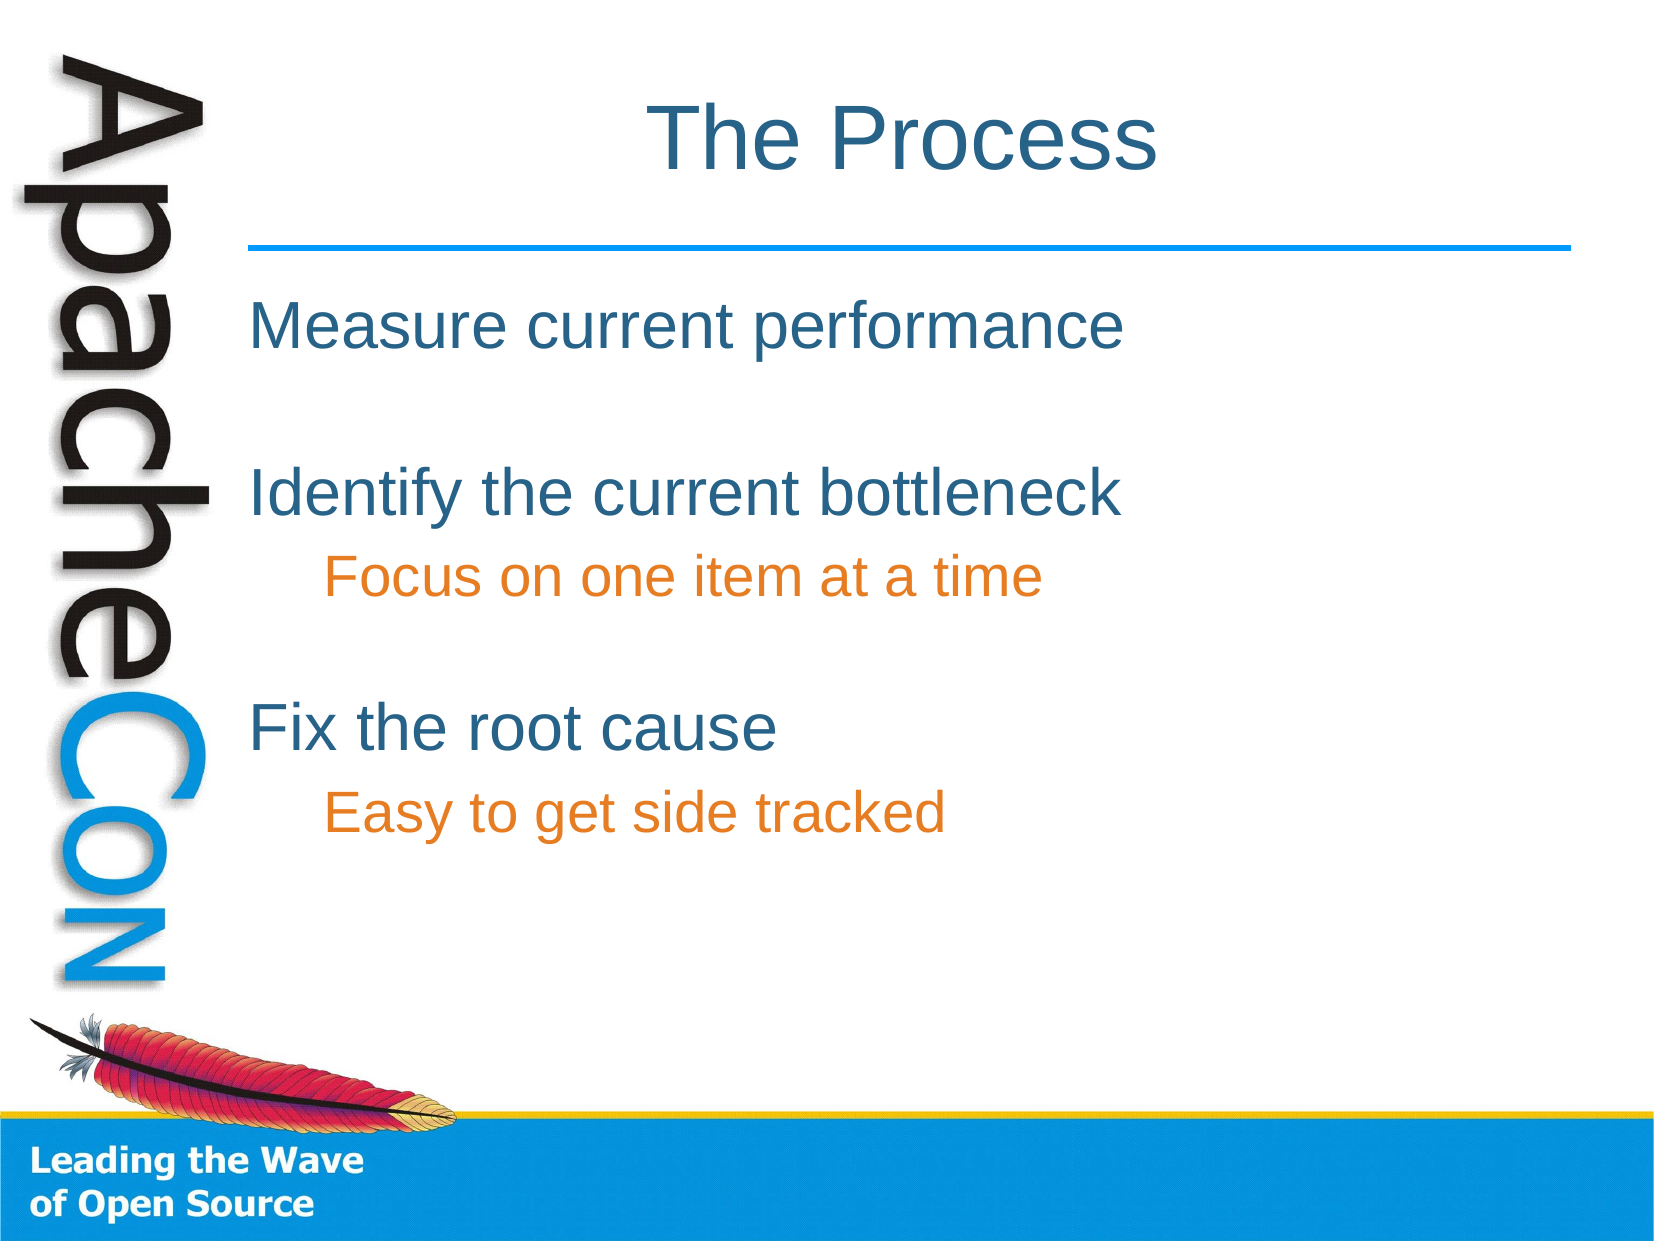

The Process
# Measure current performance
Identify the current bottleneck
Focus on one item at a time
Fix the root cause
Easy to get side tracked